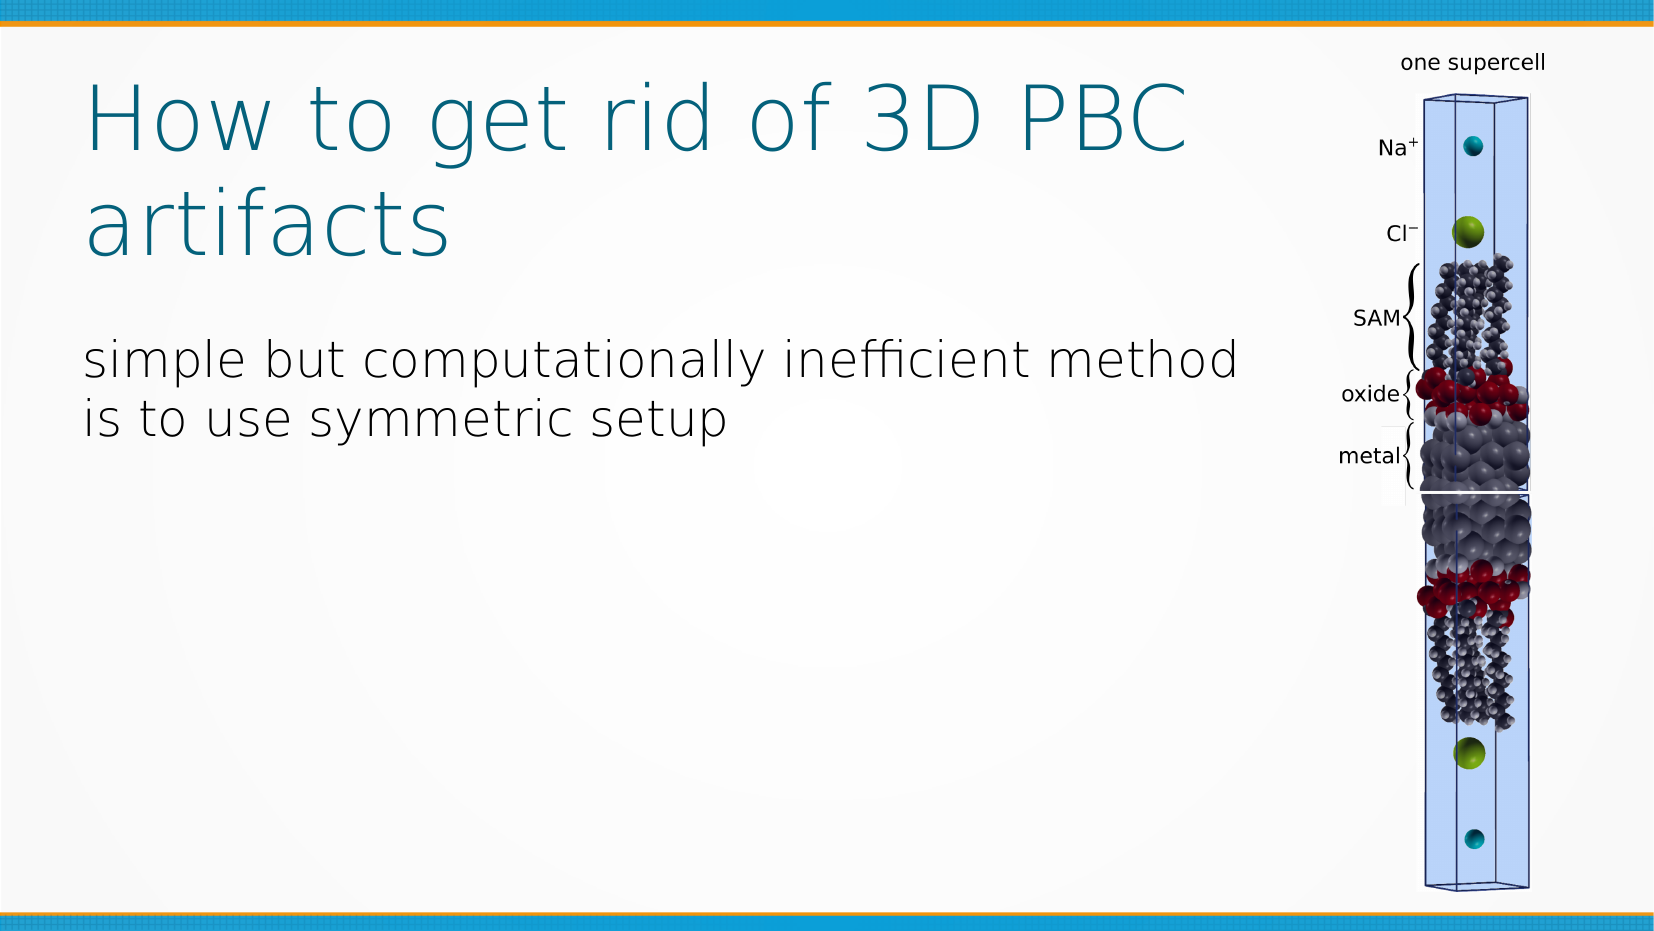

# How to get rid of 3D PBC artifacts
simple but computationally inefficient method
is to use symmetric setup